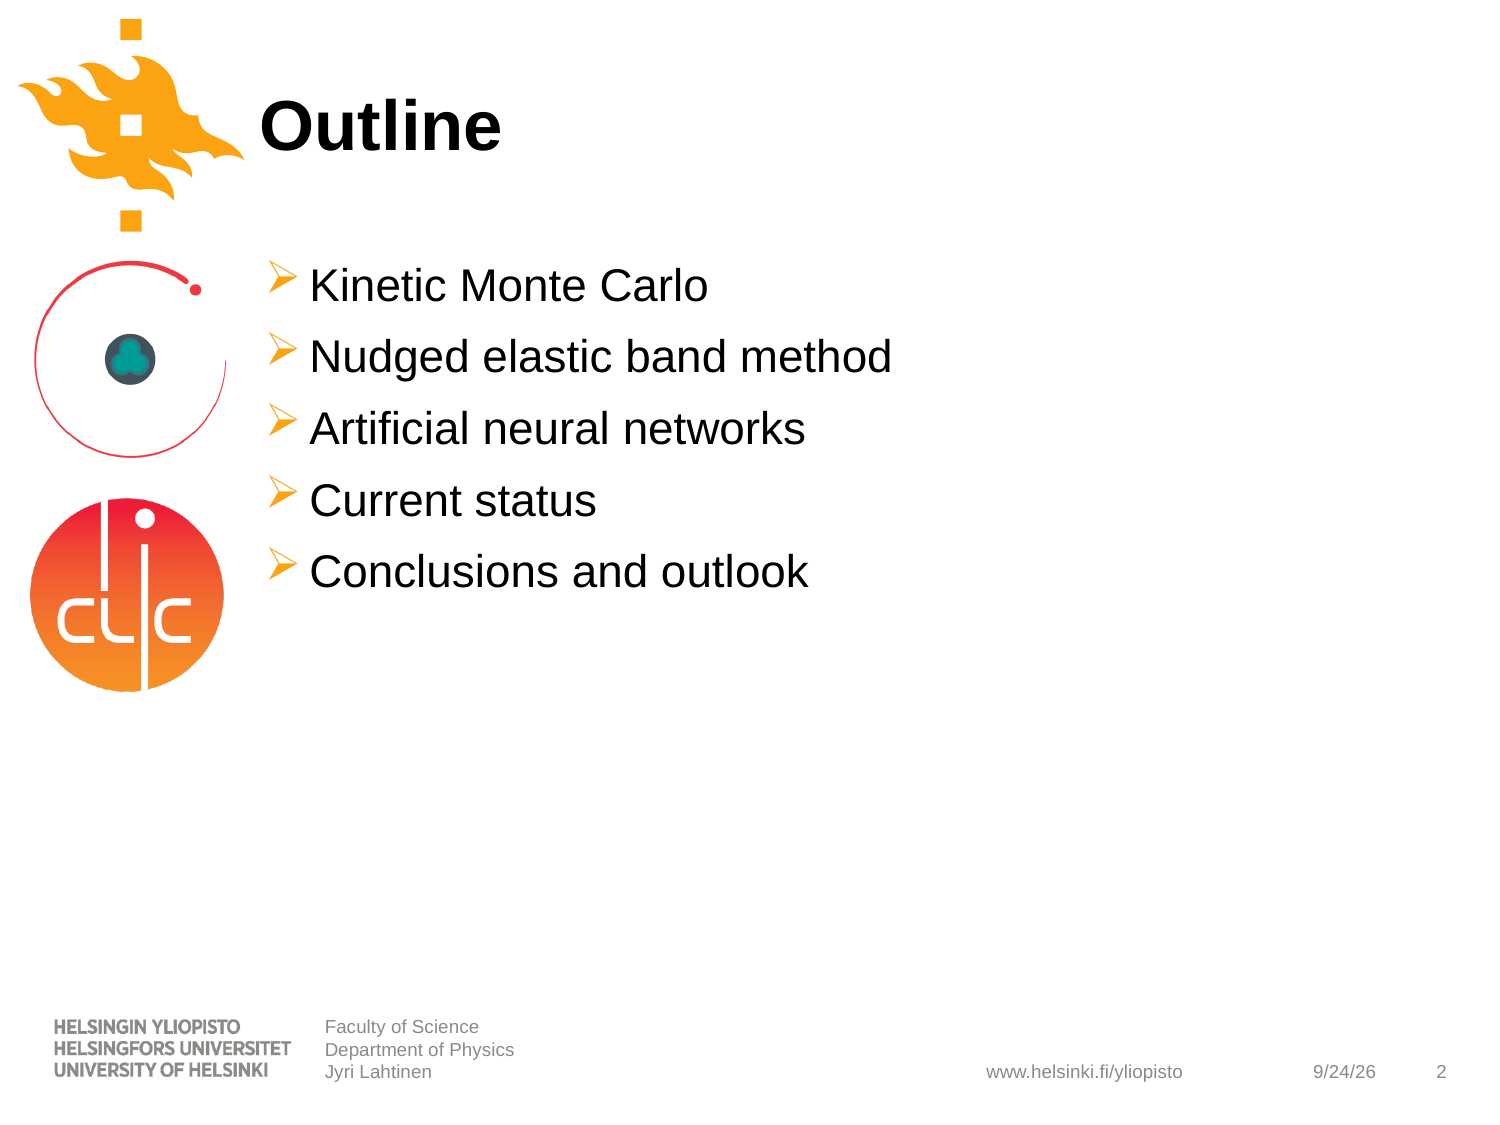

# Outline
Kinetic Monte Carlo
Nudged elastic band method
Artificial neural networks
Current status
Conclusions and outlook
Faculty of Science
Department of Physics
Jyri Lahtinen